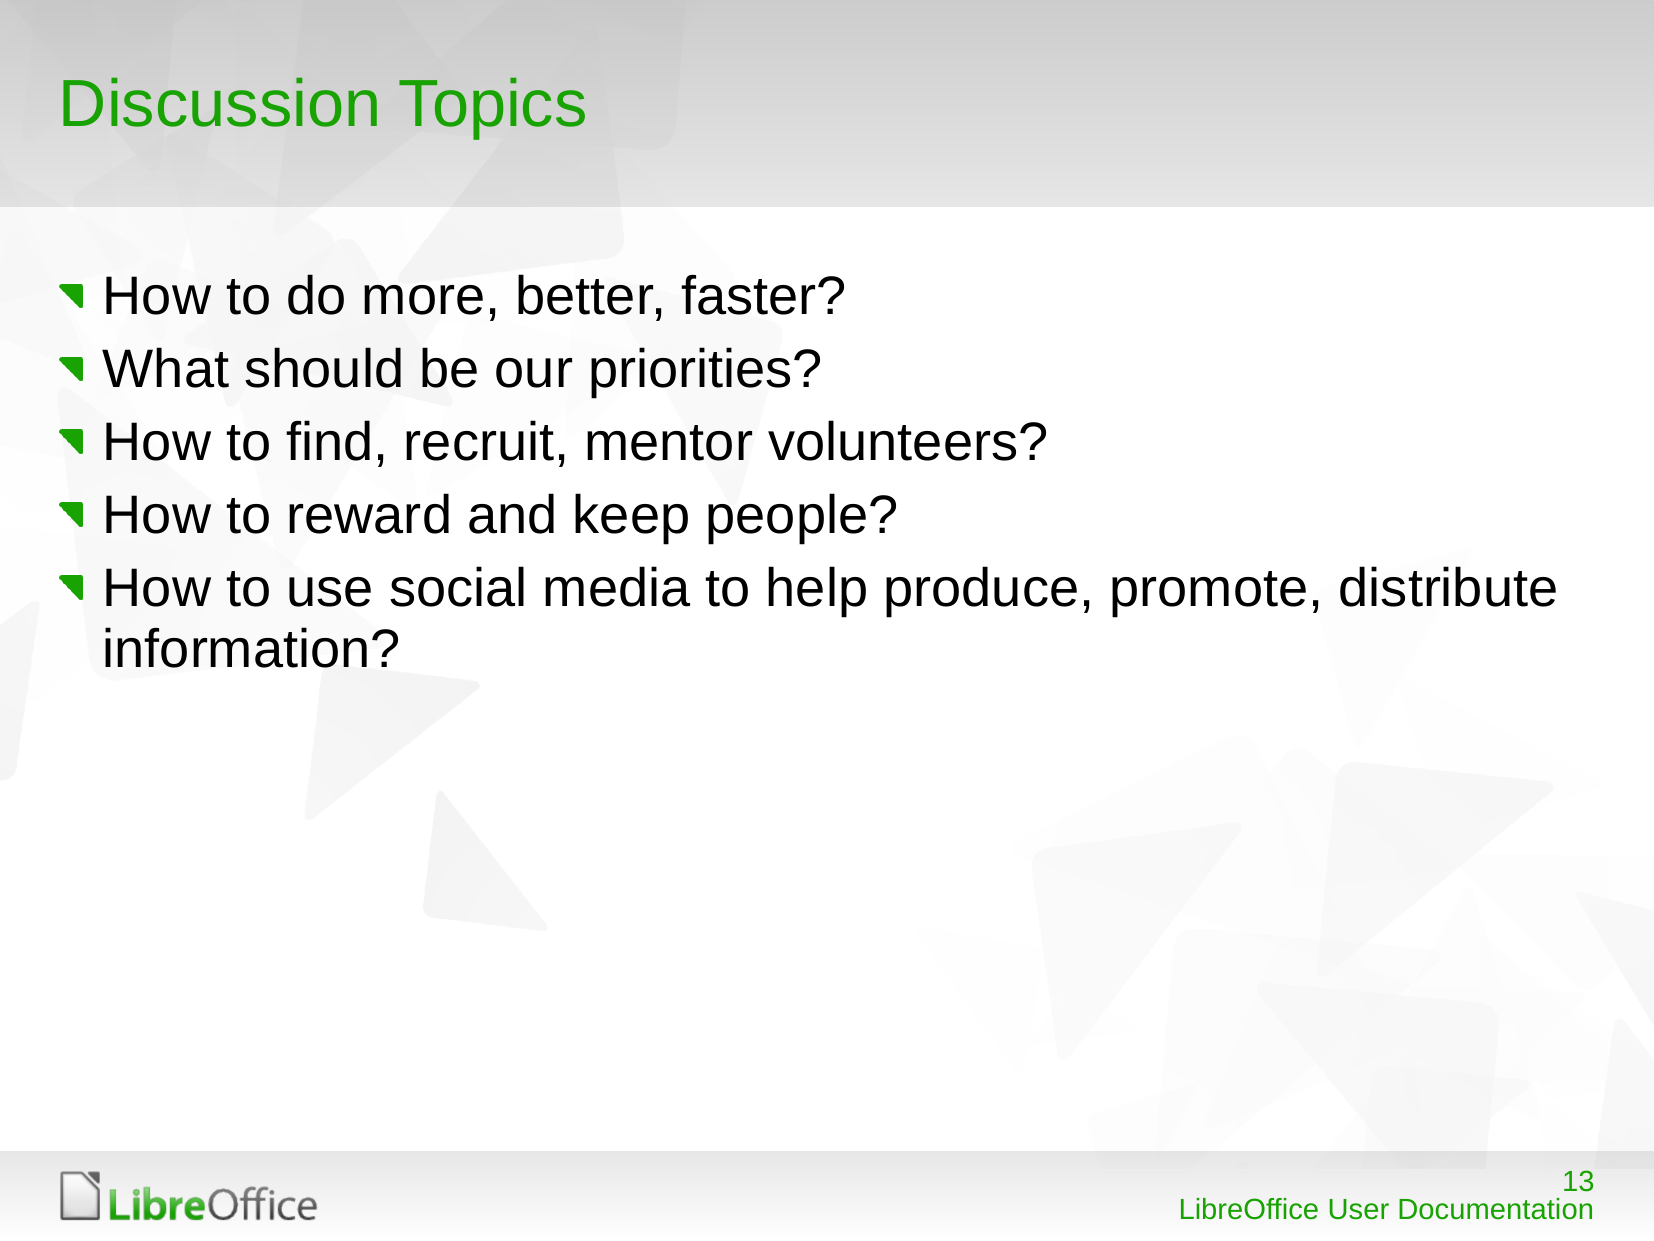

# Discussion Topics
How to do more, better, faster?
What should be our priorities?
How to find, recruit, mentor volunteers?
How to reward and keep people?
How to use social media to help produce, promote, distribute information?
13
LibreOffice User Documentation